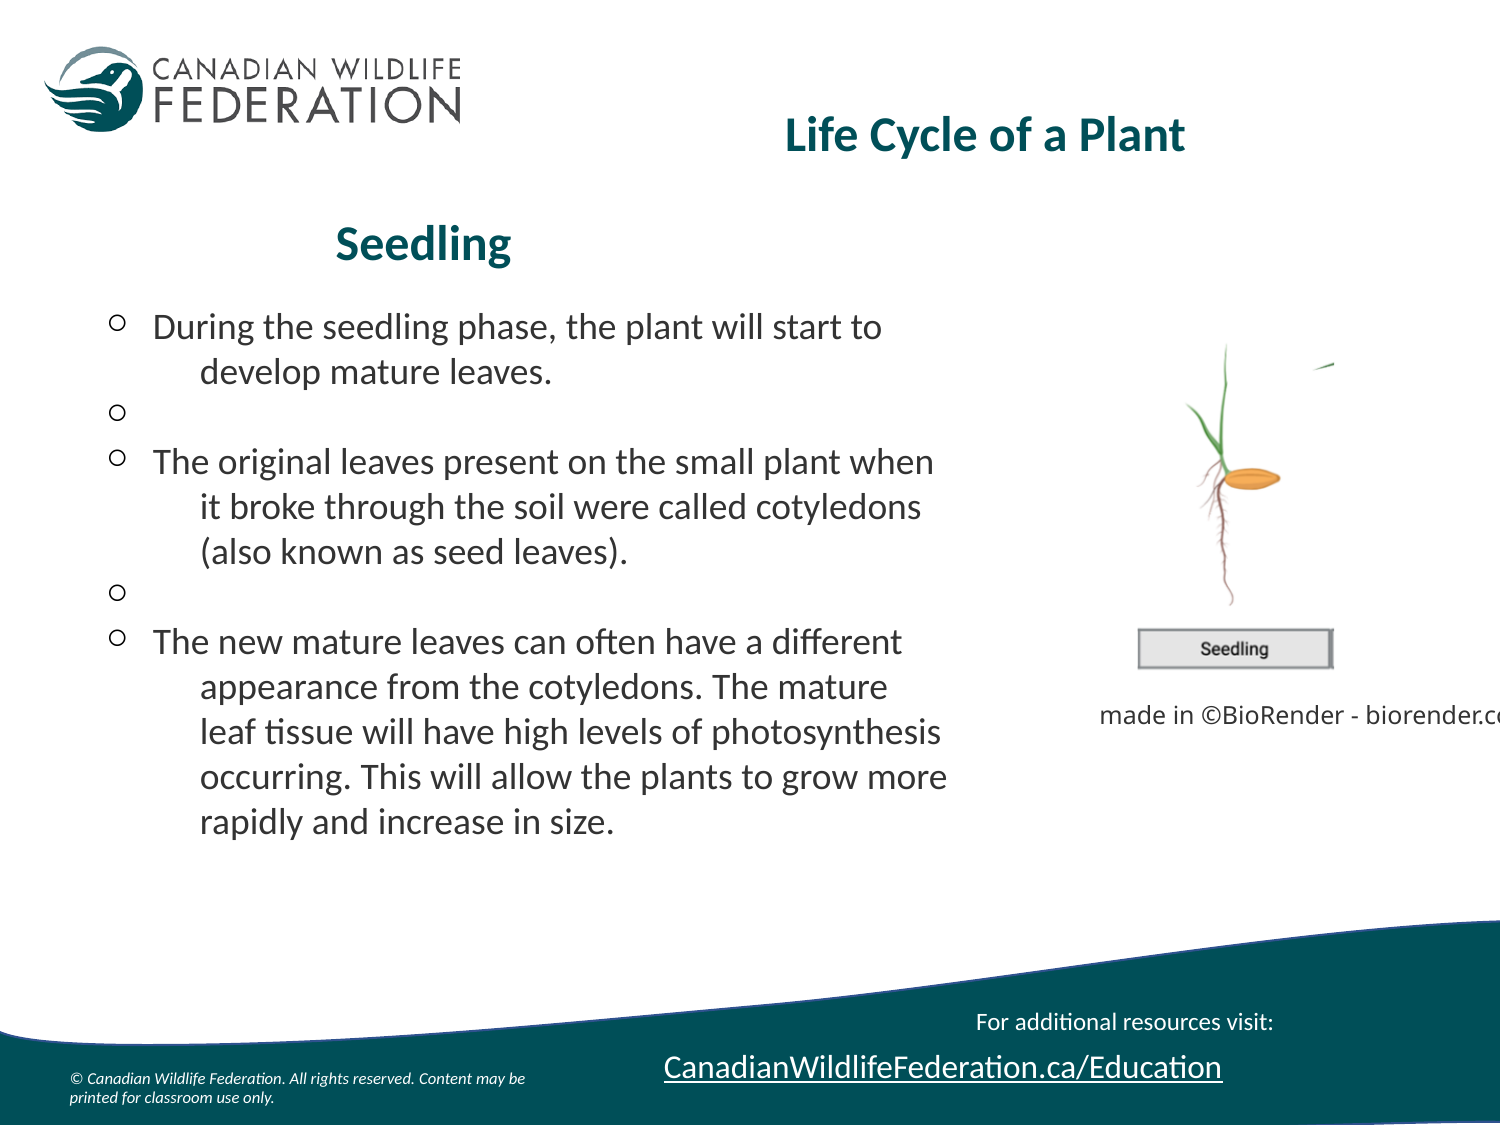

Life Cycle of a Plant
Seedling
During the seedling phase, the plant will start to develop mature leaves.
The original leaves present on the small plant when it broke through the soil were called cotyledons (also known as seed leaves).
The new mature leaves can often have a different appearance from the cotyledons. The mature leaf tissue will have high levels of photosynthesis occurring. This will allow the plants to grow more rapidly and increase in size.
made in ©BioRender - biorender.com
For additional resources visit:
CanadianWildlifeFederation.ca/Education
© Canadian Wildlife Federation. All rights reserved. Content may be printed for classroom use only.